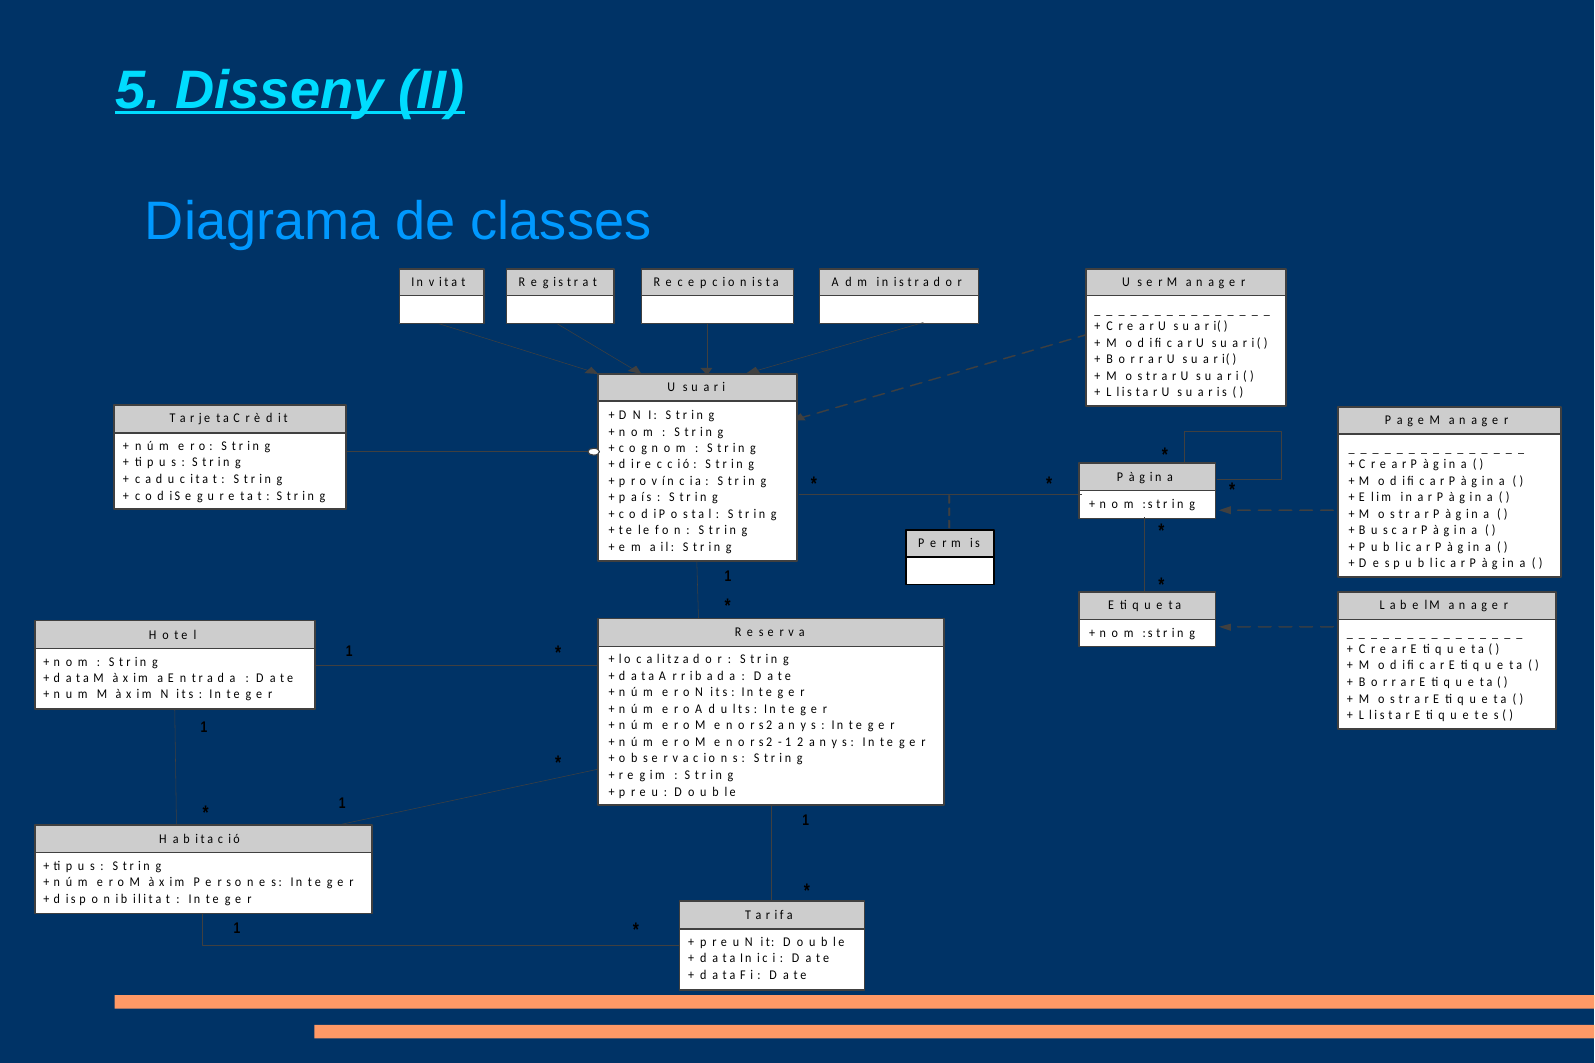

# 5. Disseny (II)
Diagrama de classes